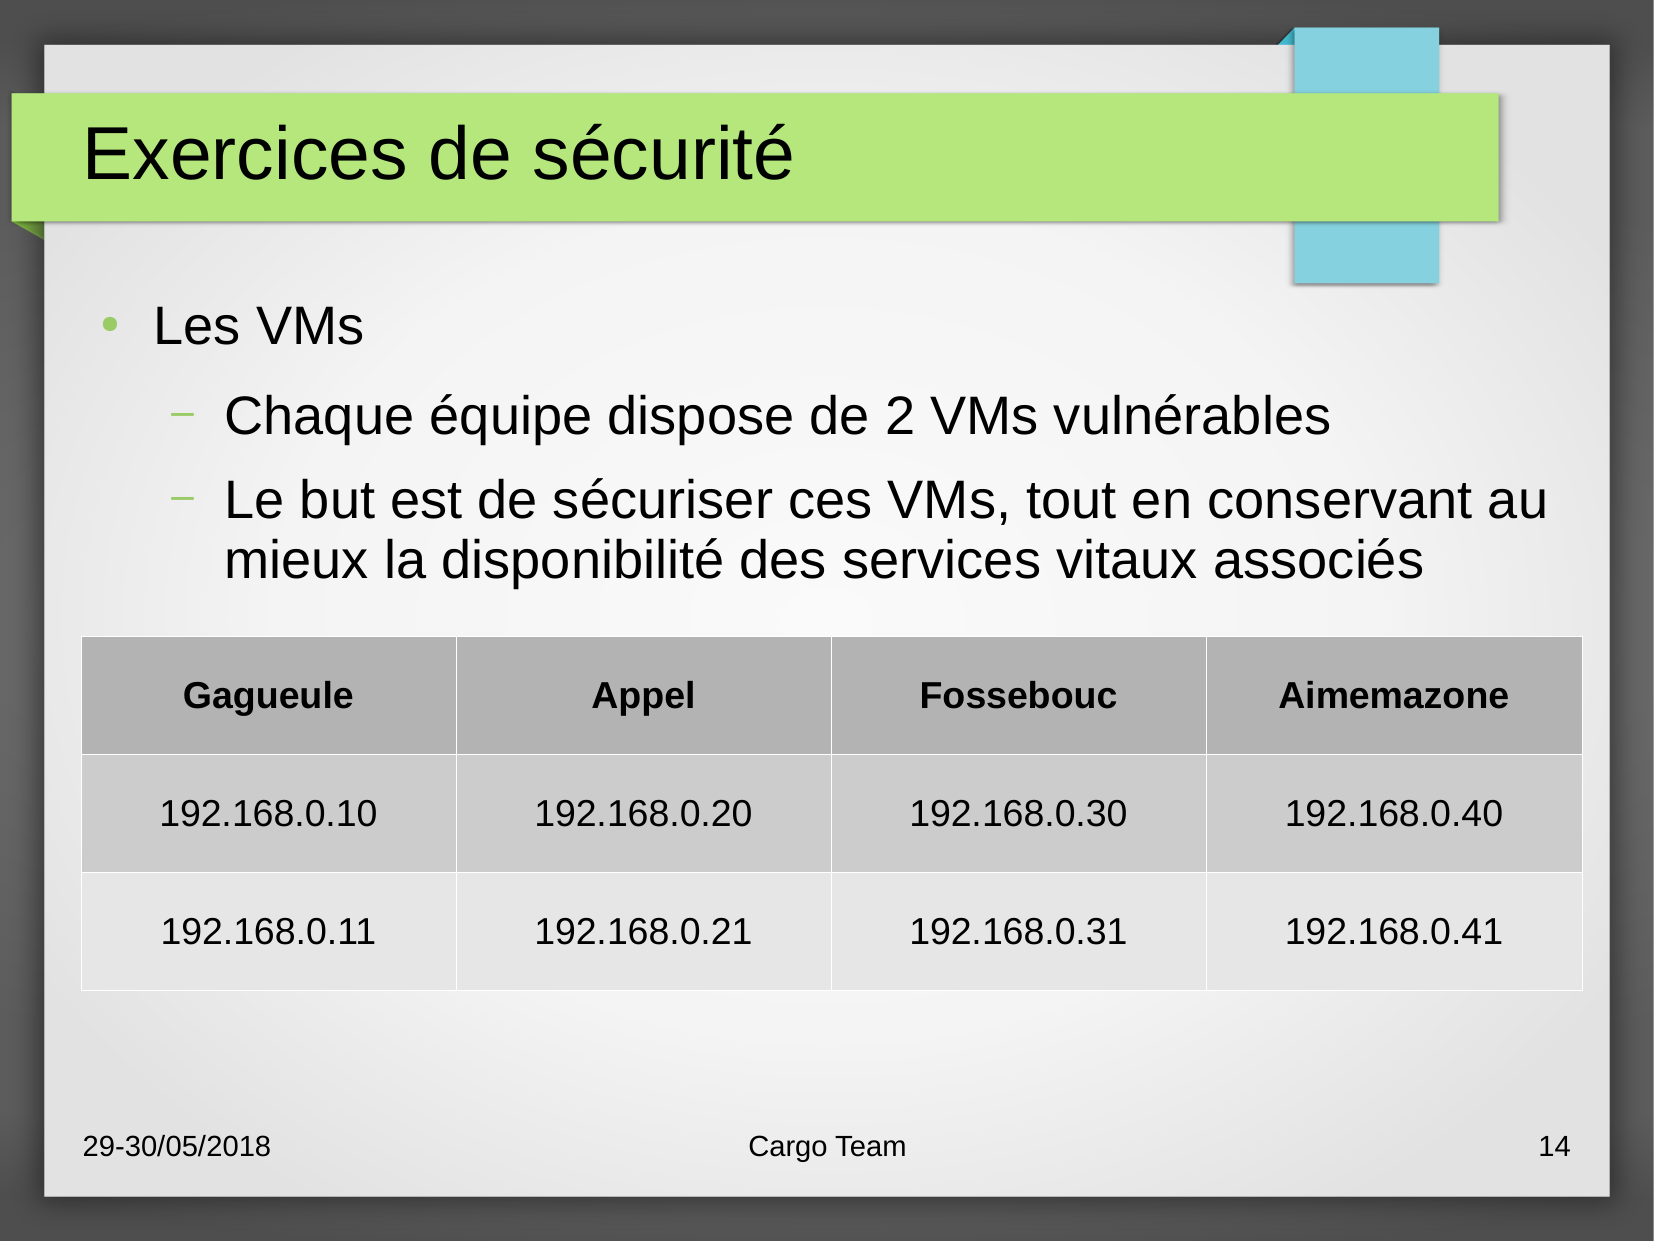

# Exercices de sécurité
Les VMs
Chaque équipe dispose de 2 VMs vulnérables
Le but est de sécuriser ces VMs, tout en conservant au mieux la disponibilité des services vitaux associés
| Gagueule | Appel | Fossebouc | Aimemazone |
| --- | --- | --- | --- |
| 192.168.0.10 | 192.168.0.20 | 192.168.0.30 | 192.168.0.40 |
| 192.168.0.11 | 192.168.0.21 | 192.168.0.31 | 192.168.0.41 |
29-30/05/2018
Cargo Team
14